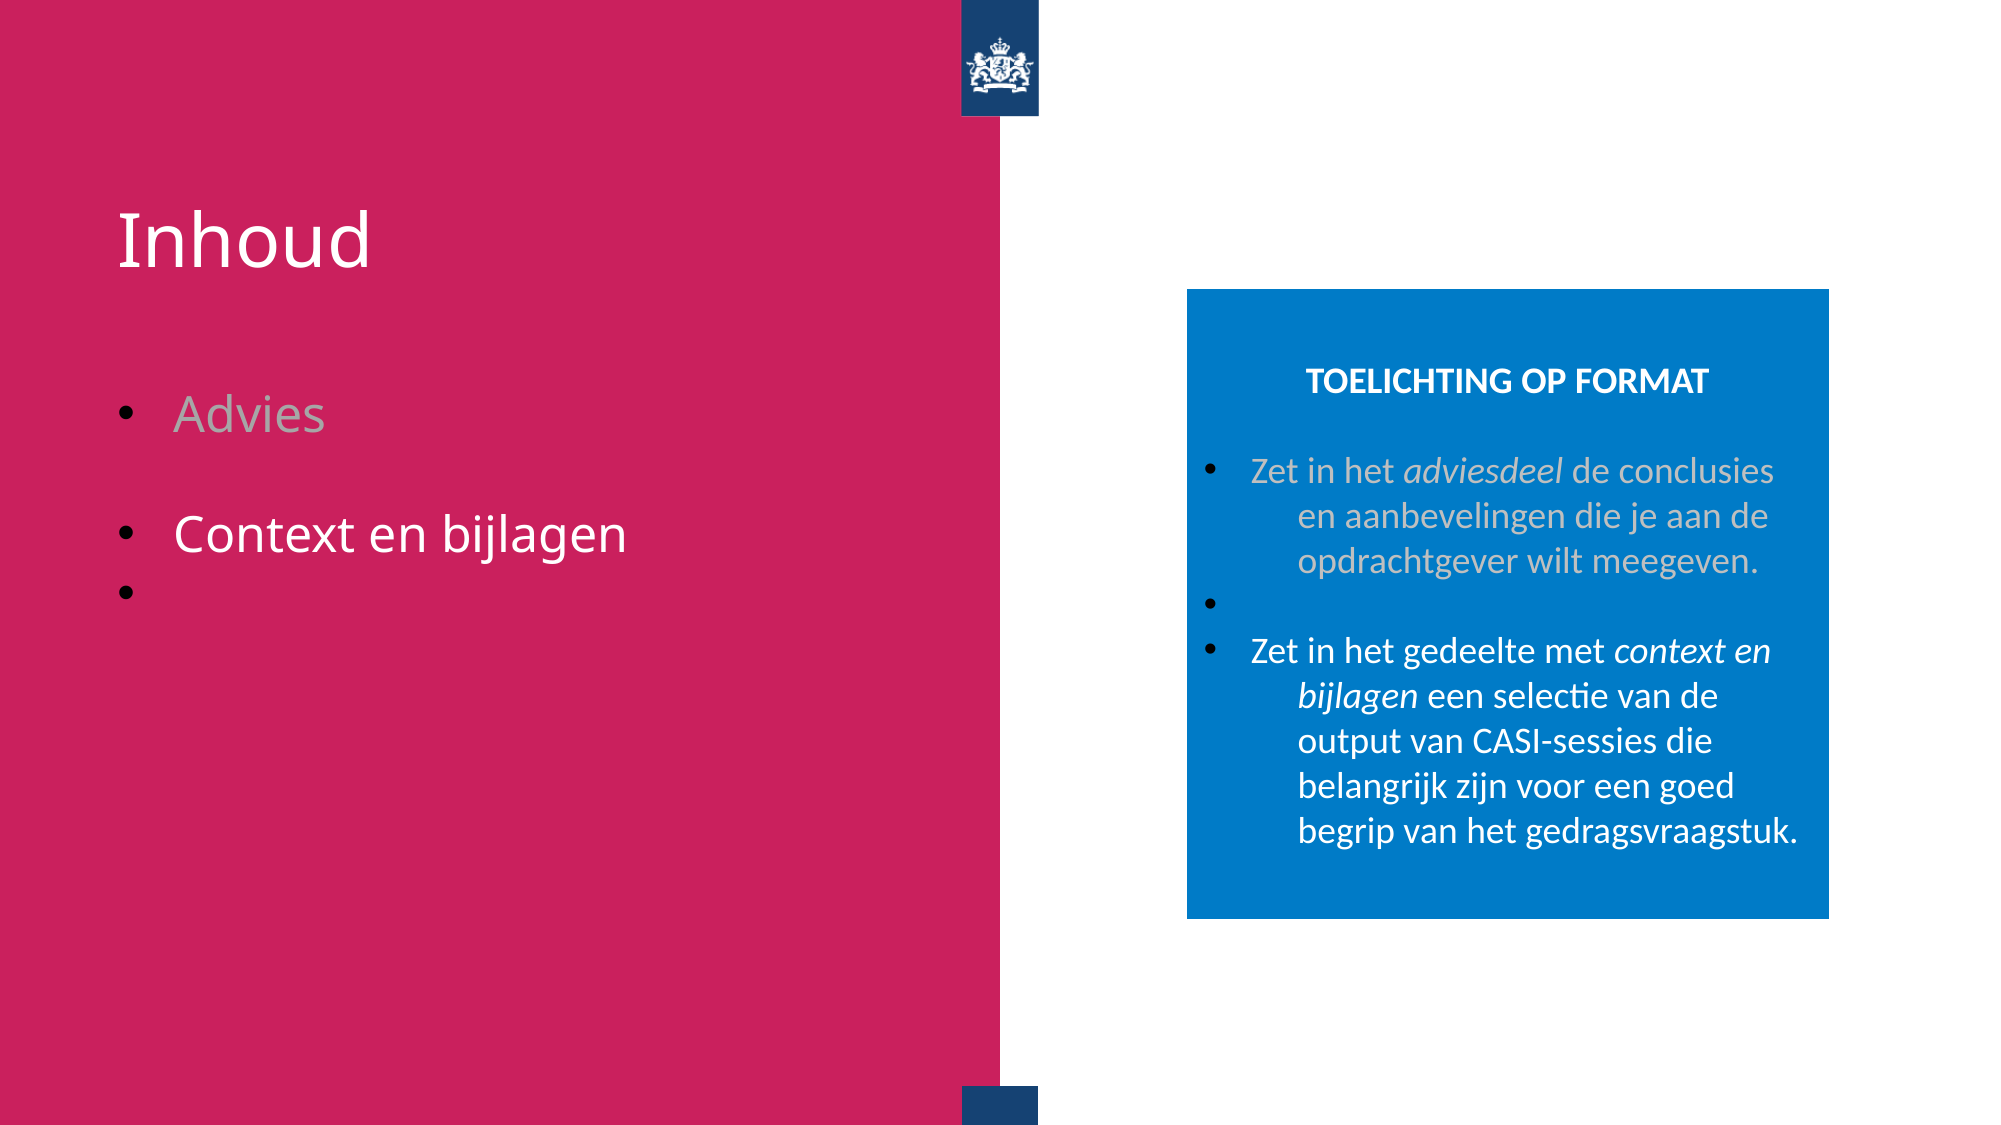

Inhoud
Advies
Context en bijlagen
TOELICHTING OP FORMAT
Zet in het adviesdeel de conclusies en aanbevelingen die je aan de opdrachtgever wilt meegeven.
Zet in het gedeelte met context en bijlagen een selectie van de output van CASI-sessies die belangrijk zijn voor een goed begrip van het gedragsvraagstuk.